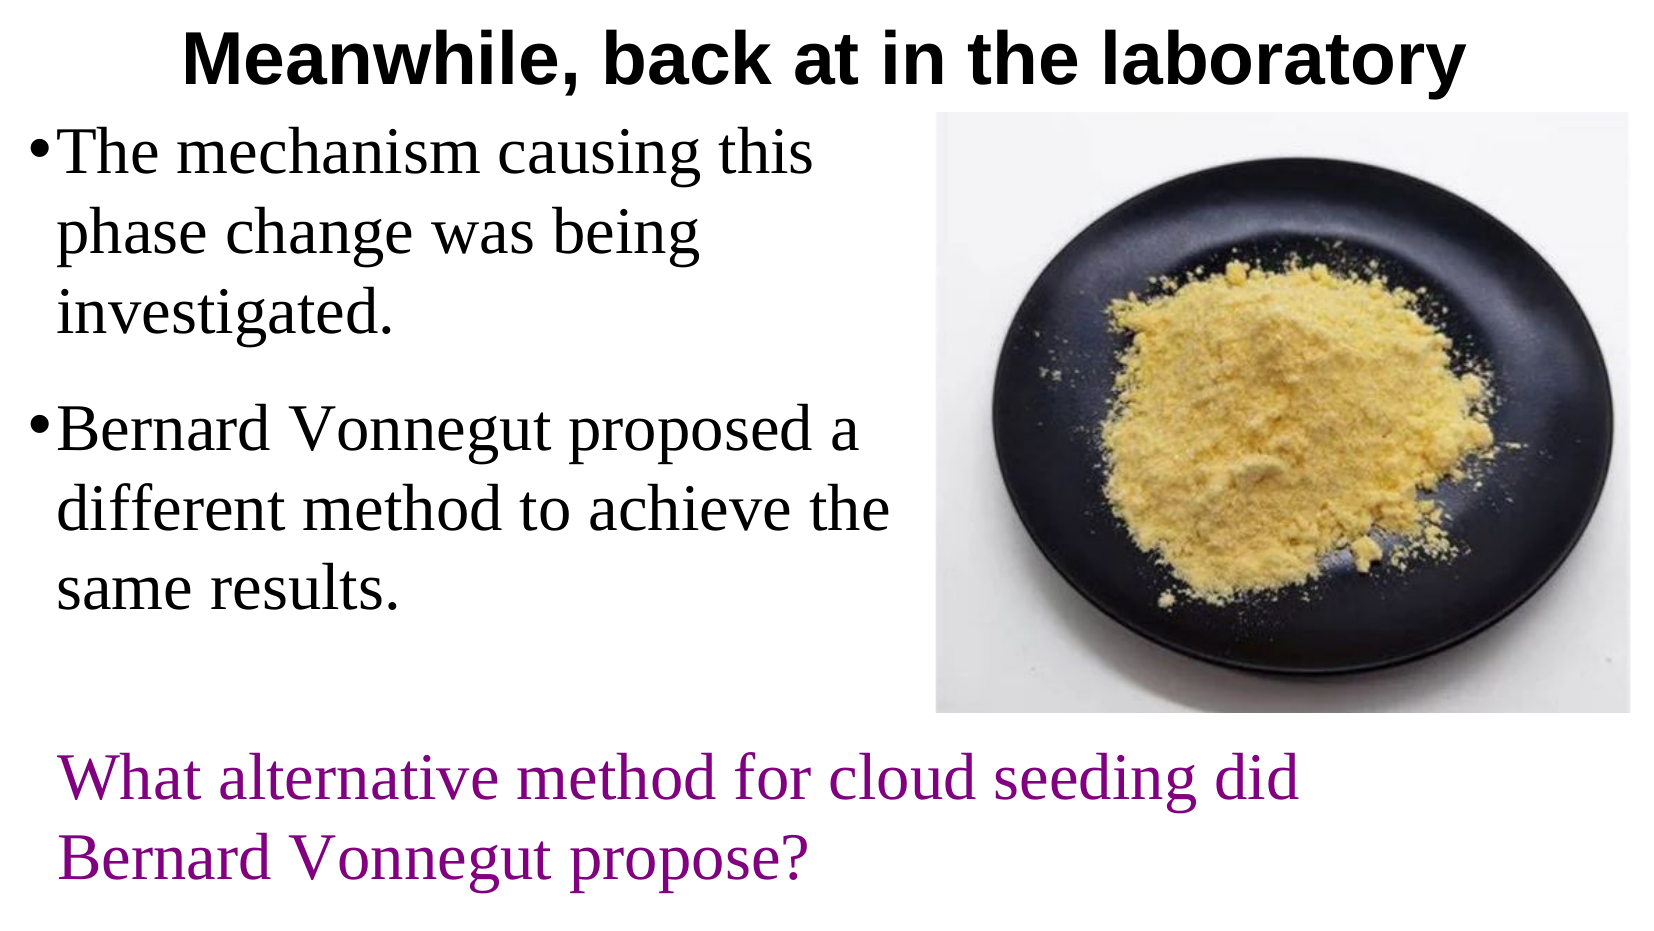

# Meanwhile, back at in the laboratory
The mechanism causing this phase change was being investigated.
Bernard Vonnegut proposed a different method to achieve the same results.
What alternative method for cloud seeding did Bernard Vonnegut propose?